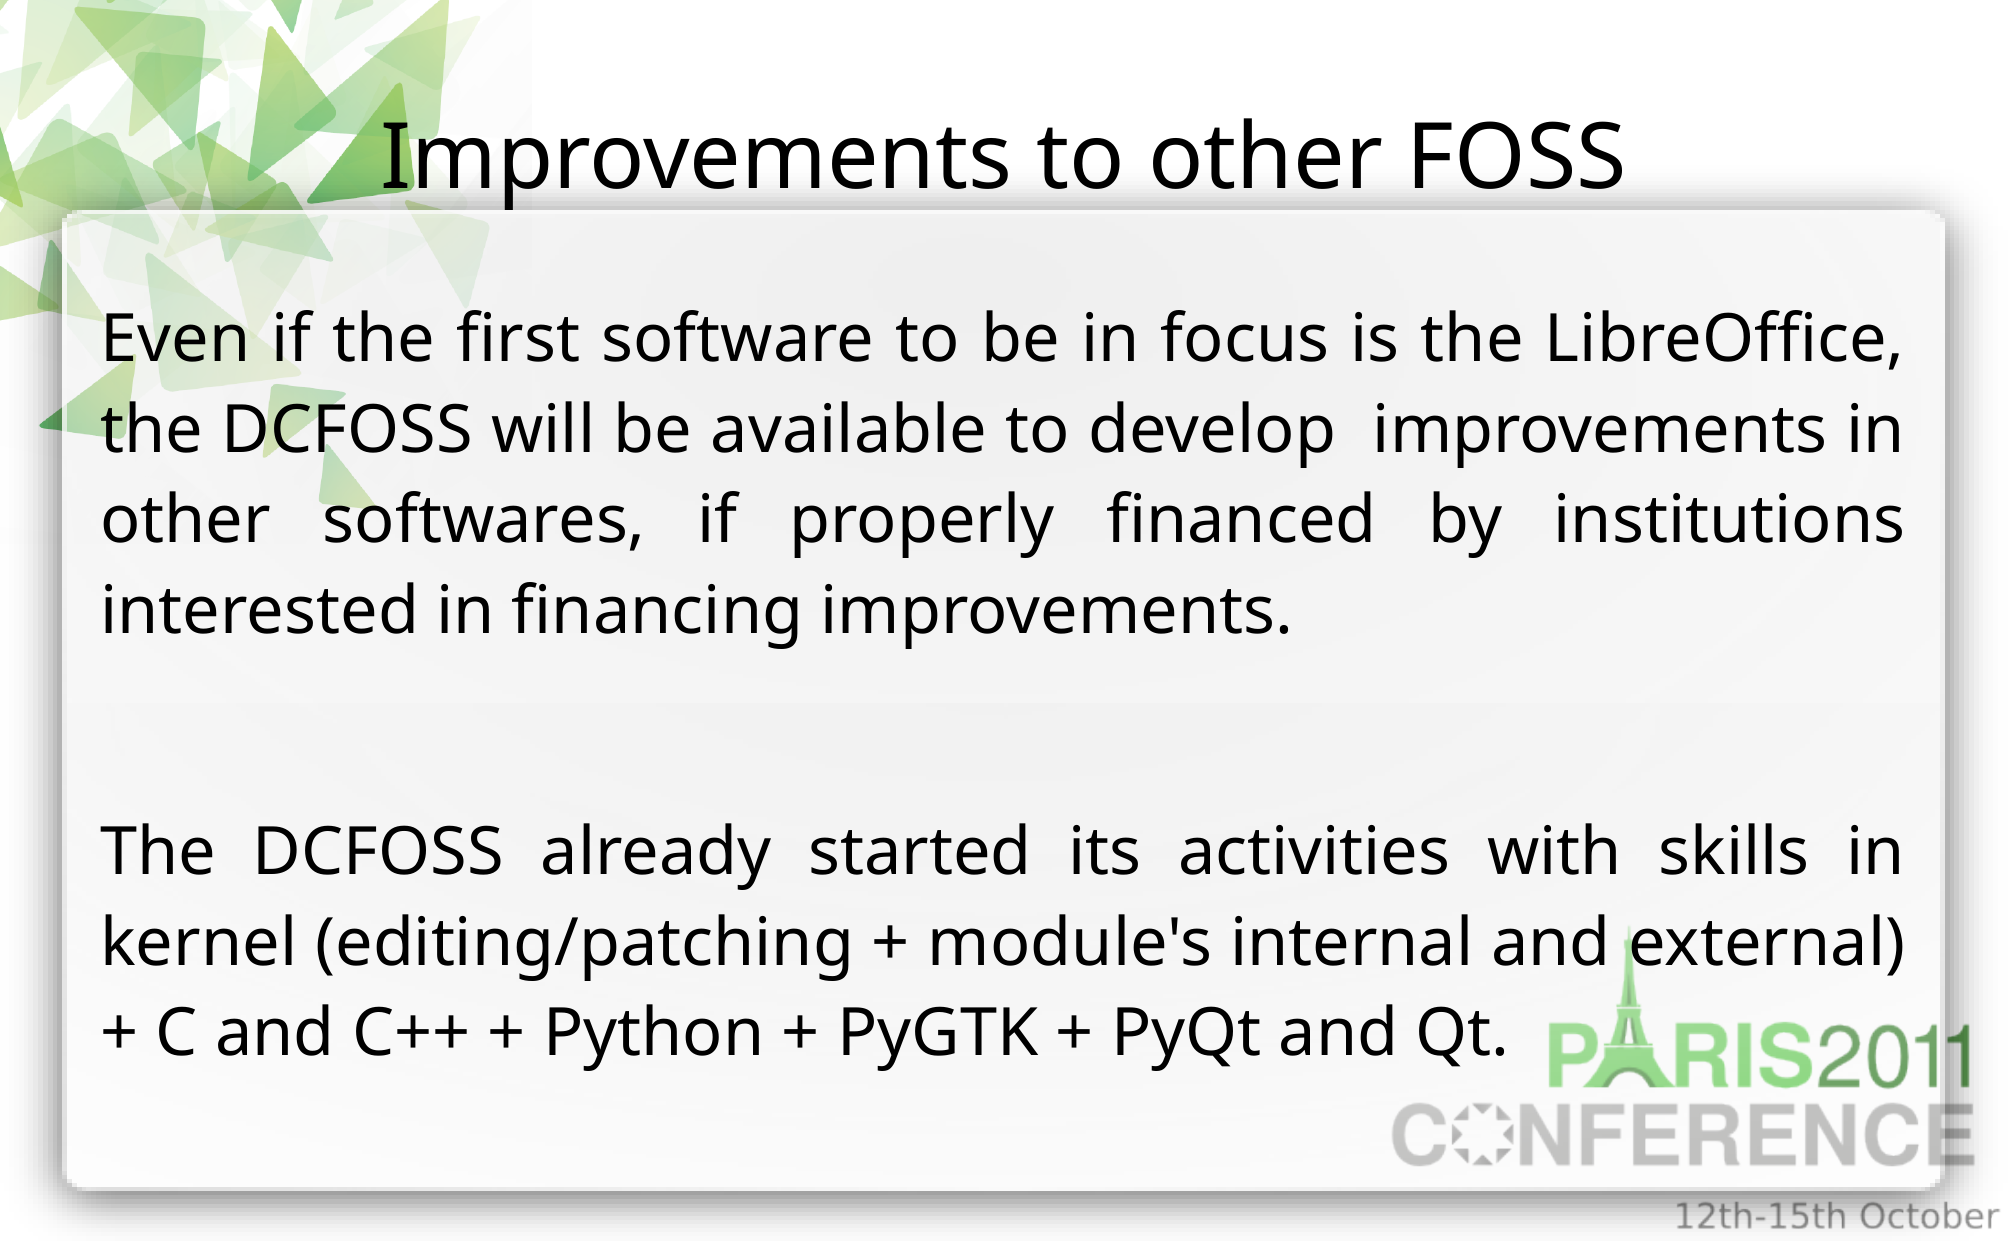

# Improvements to other FOSS
Even if the first software to be in focus is the LibreOffice, the DCFOSS will be available to develop improvements in other softwares, if properly financed by institutions interested in financing improvements.
The DCFOSS already started its activities with skills in kernel (editing/patching + module's internal and external) + C and C++ + Python + PyGTK + PyQt and Qt.